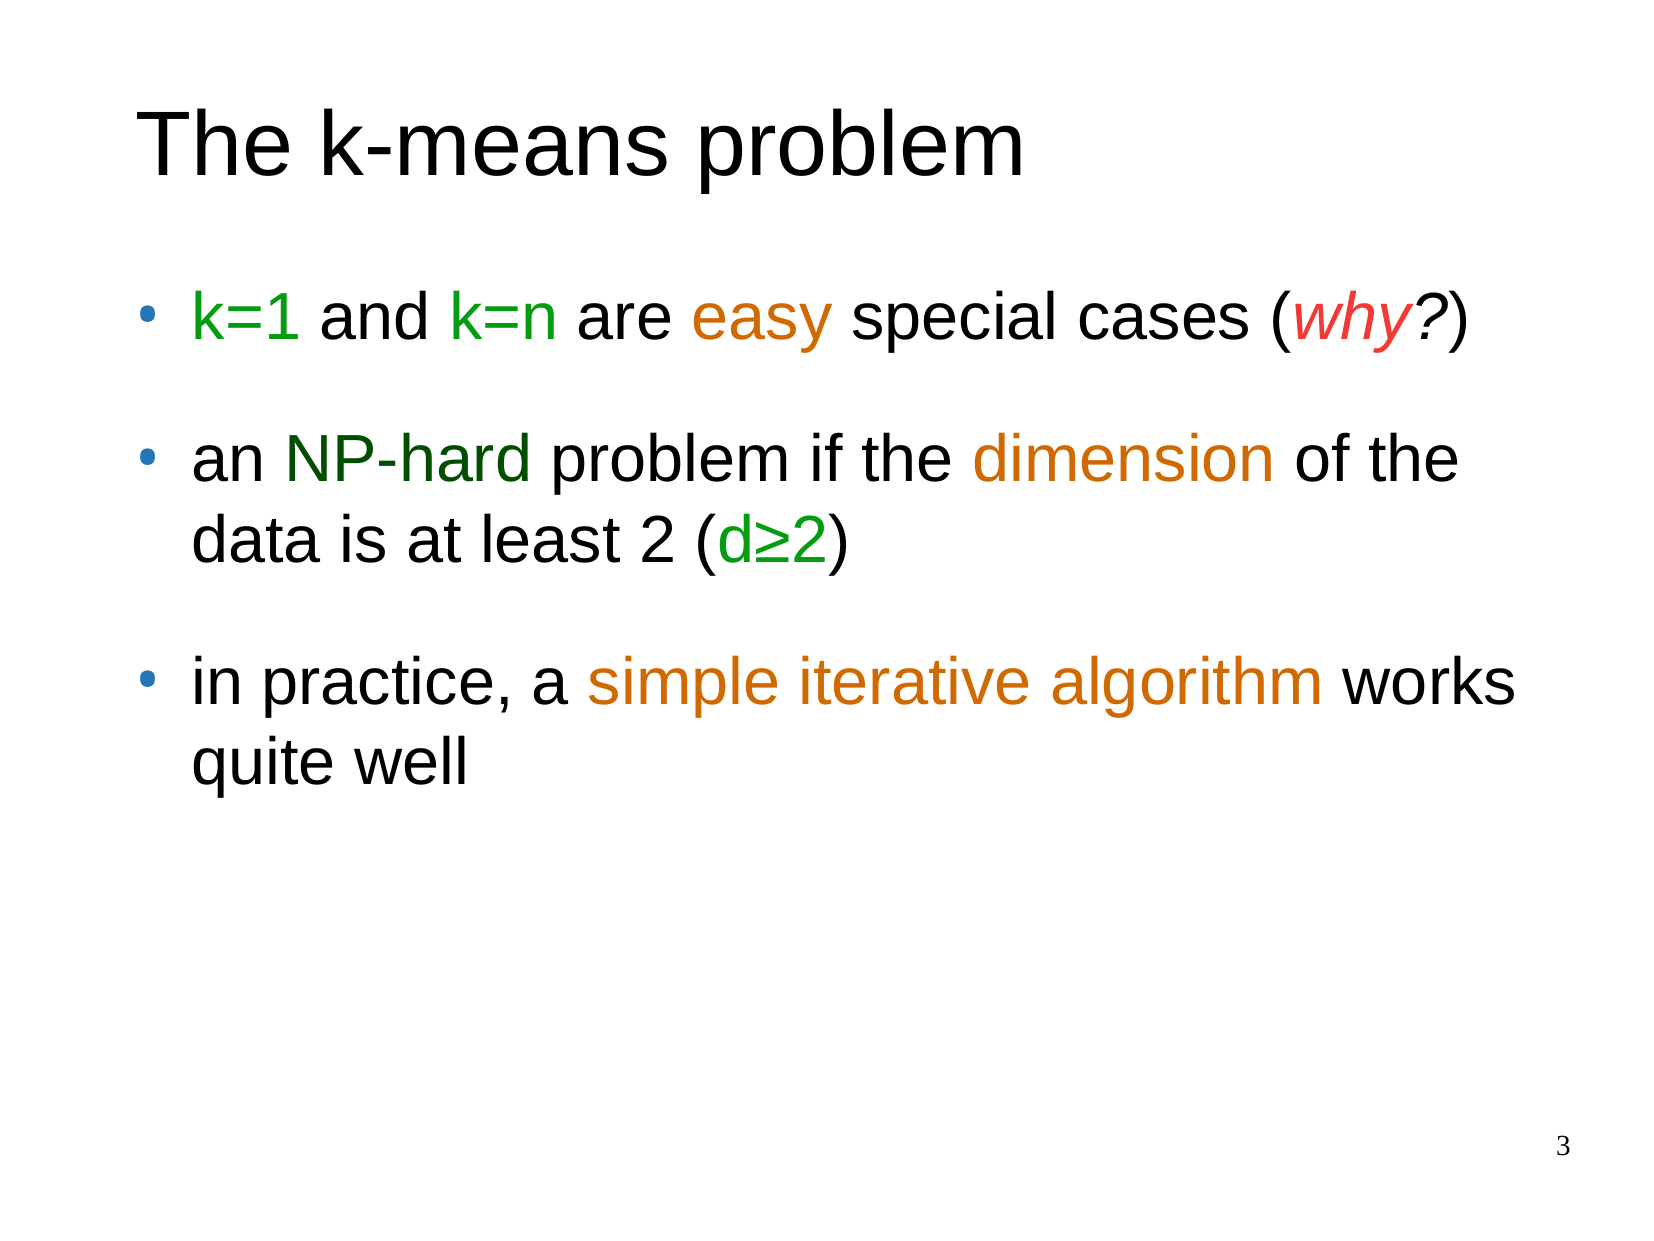

# The k-means problem
k=1 and k=n are easy special cases (why?)
an NP-hard problem if the dimension of the data is at least 2 (d≥2)
in practice, a simple iterative algorithm works quite well
Boston University Slideshow Title Goes Here
3